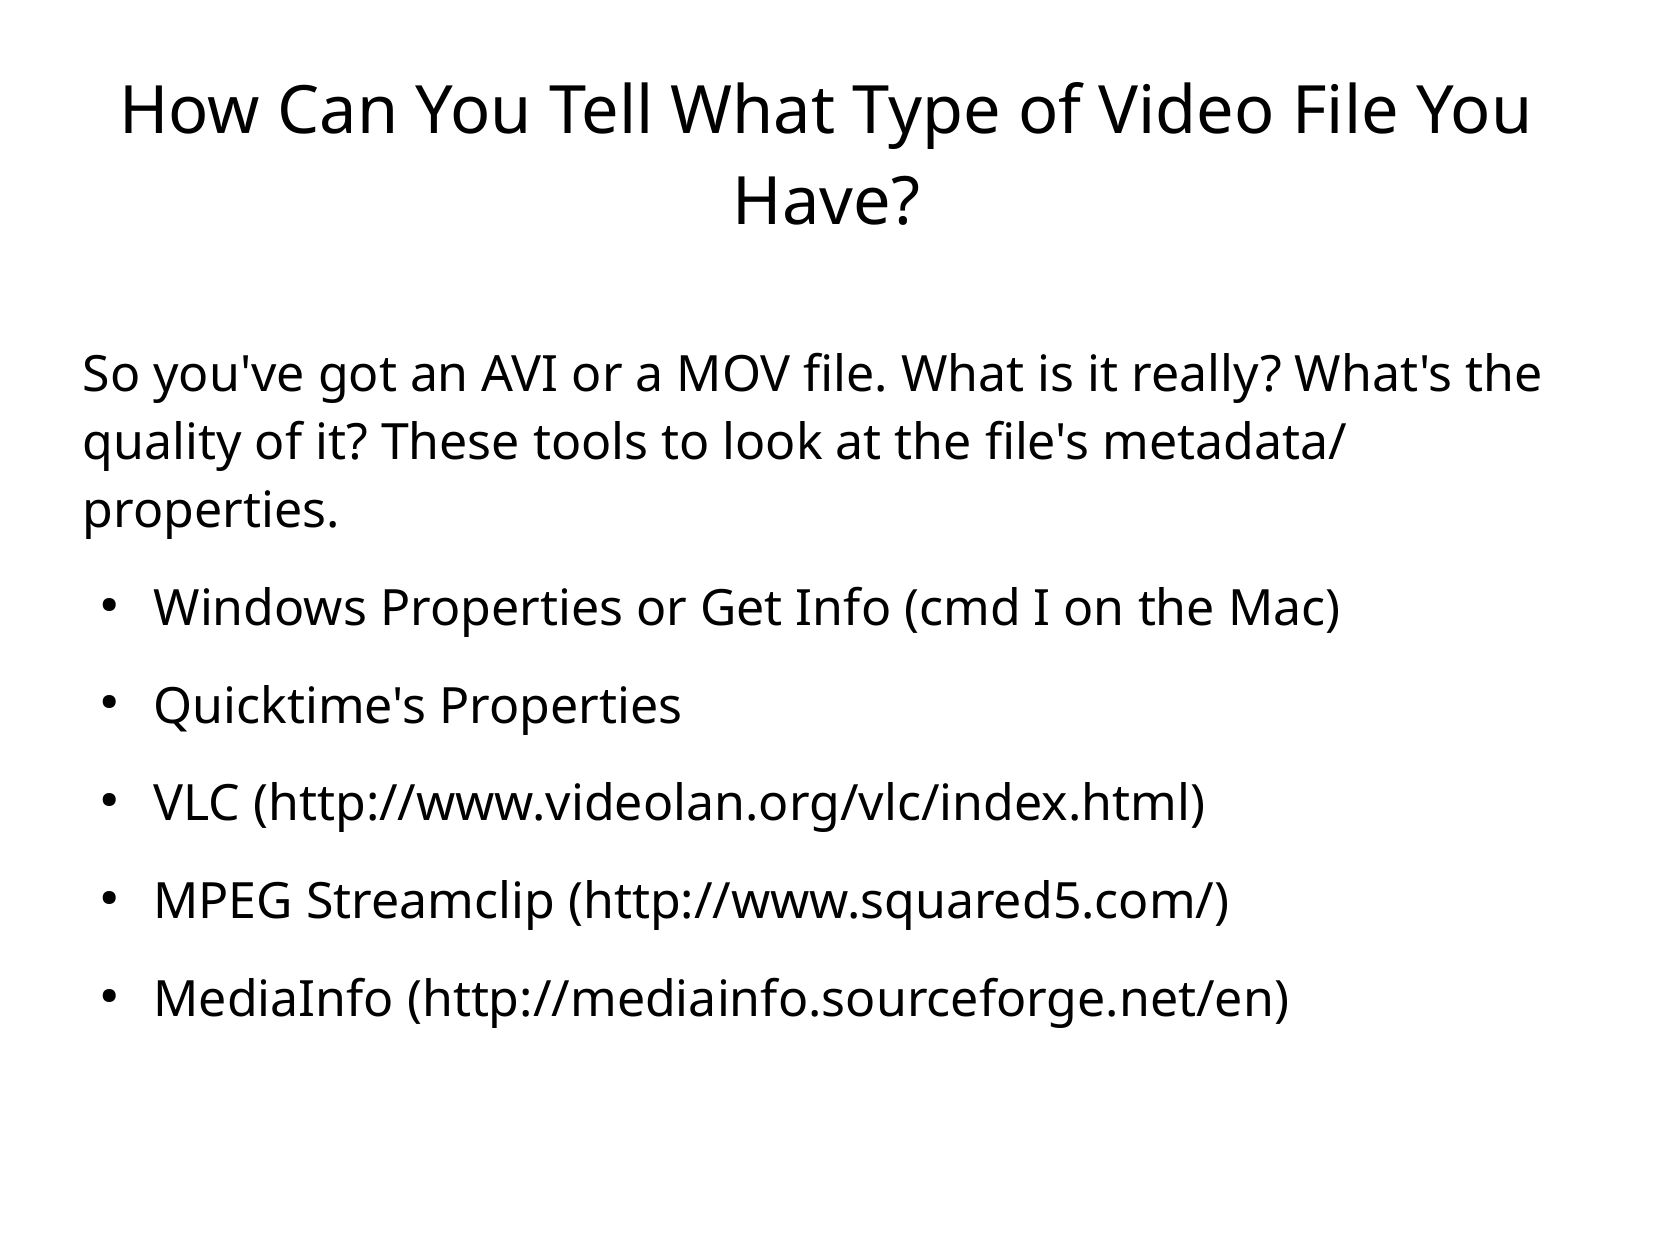

# How Can You Tell What Type of Video File You Have?
So you've got an AVI or a MOV file. What is it really? What's the quality of it? These tools to look at the file's metadata/ properties.
Windows Properties or Get Info (cmd I on the Mac)
Quicktime's Properties
VLC (http://www.videolan.org/vlc/index.html)
MPEG Streamclip (http://www.squared5.com/)
MediaInfo (http://mediainfo.sourceforge.net/en)